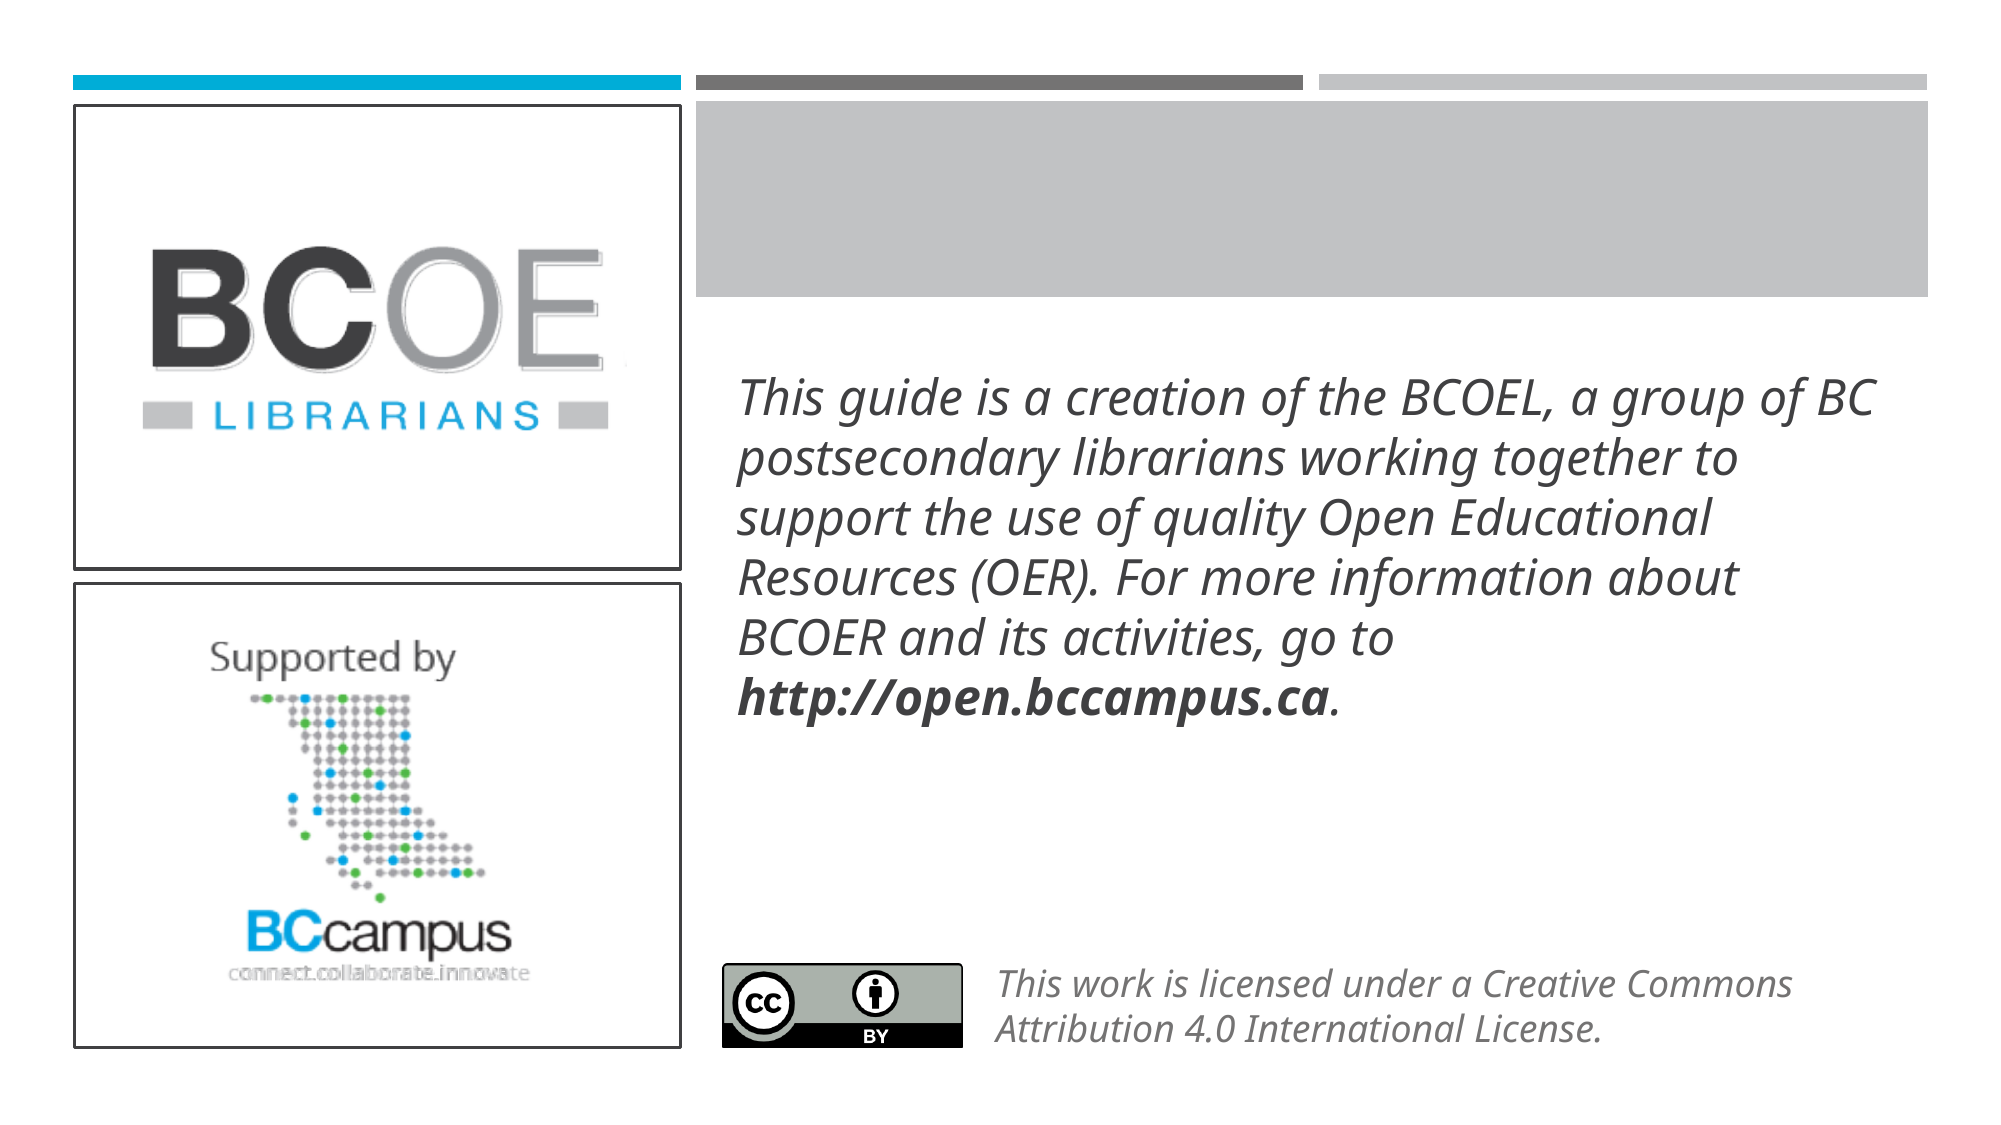

This guide is a creation of the BCOEL, a group of BC postsecondary librarians working together to support the use of quality Open Educational Resources (OER). For more information about BCOER and its activities, go to http://open.bccampus.ca.
This work is licensed under a Creative Commons Attribution 4.0 International License.